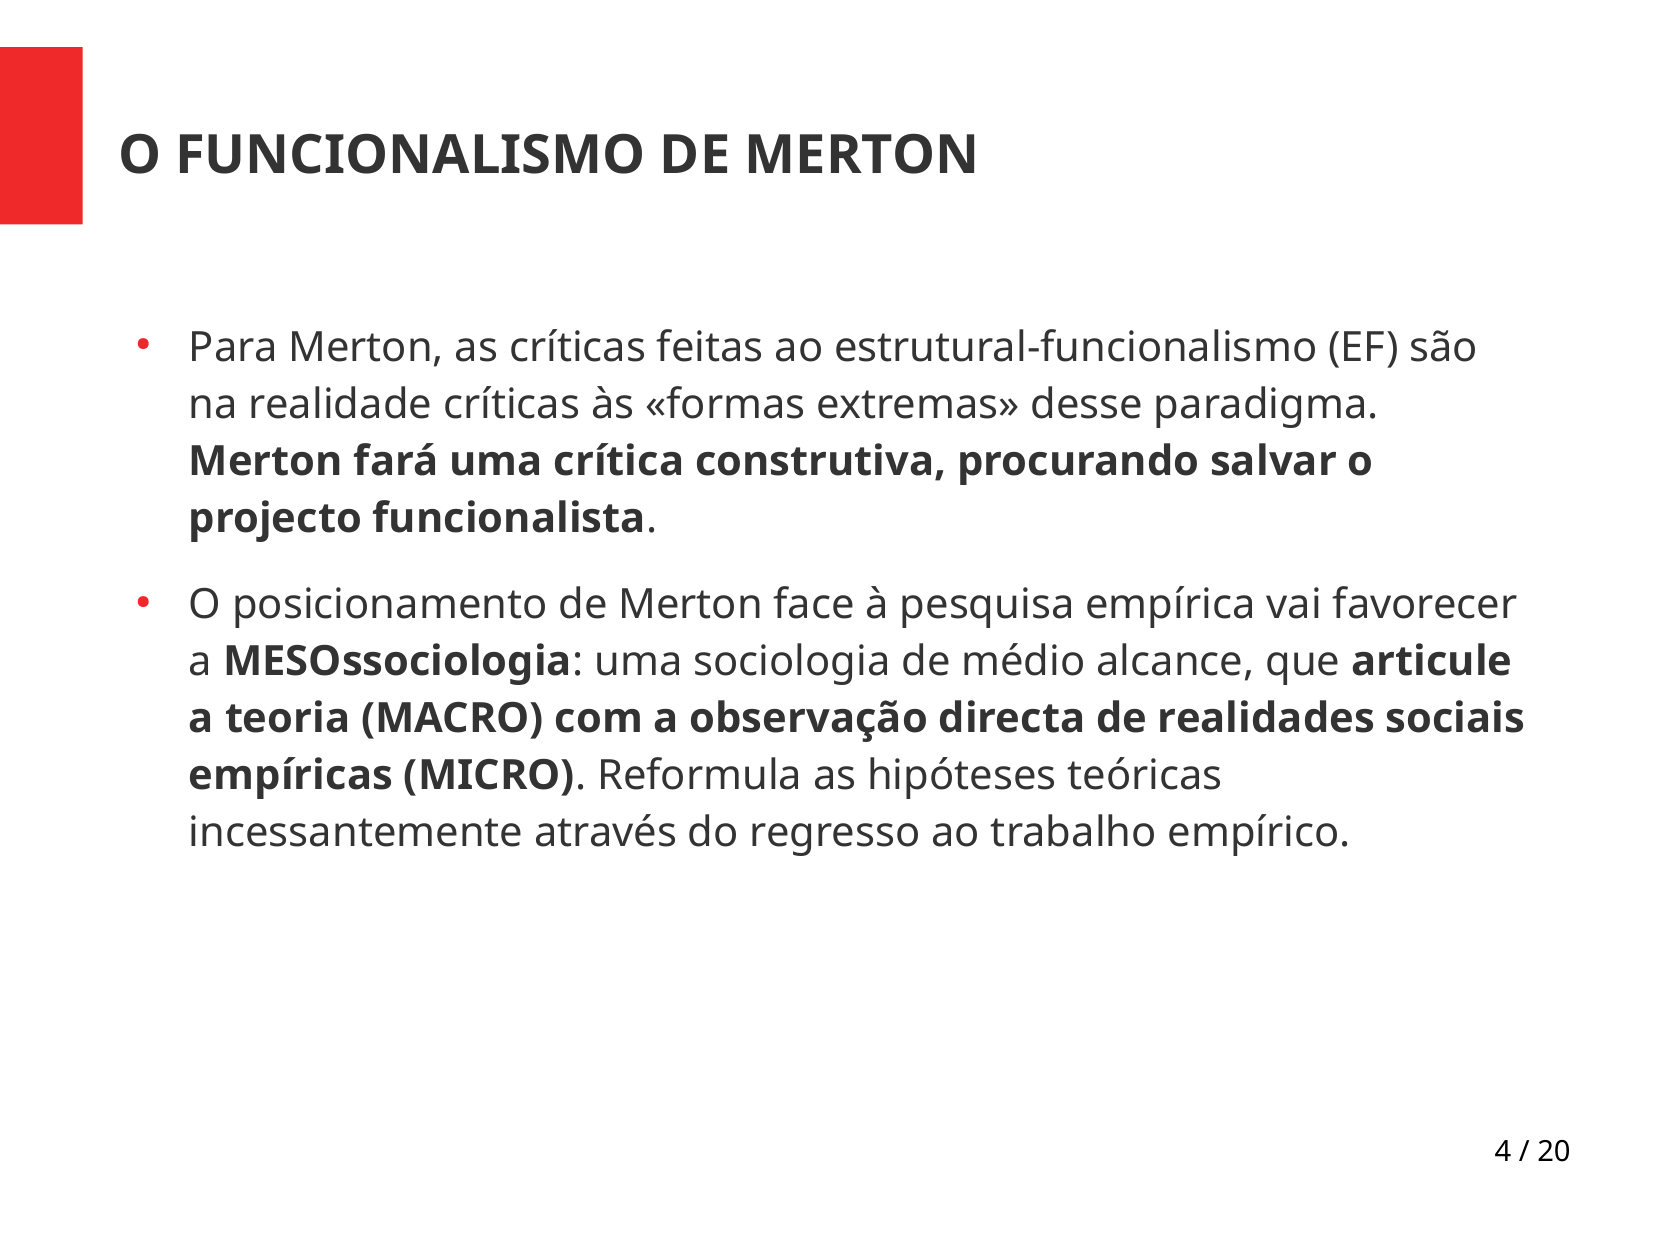

# O FUNCIONALISMO DE MERTON
Para Merton, as críticas feitas ao estrutural-funcionalismo (EF) são na realidade críticas às «formas extremas» desse paradigma. Merton fará uma crítica construtiva, procurando salvar o projecto funcionalista.
O posicionamento de Merton face à pesquisa empírica vai favorecer a MESOssociologia: uma sociologia de médio alcance, que articule a teoria (MACRO) com a observação directa de realidades sociais empíricas (MICRO). Reformula as hipóteses teóricas incessantemente através do regresso ao trabalho empírico.
4